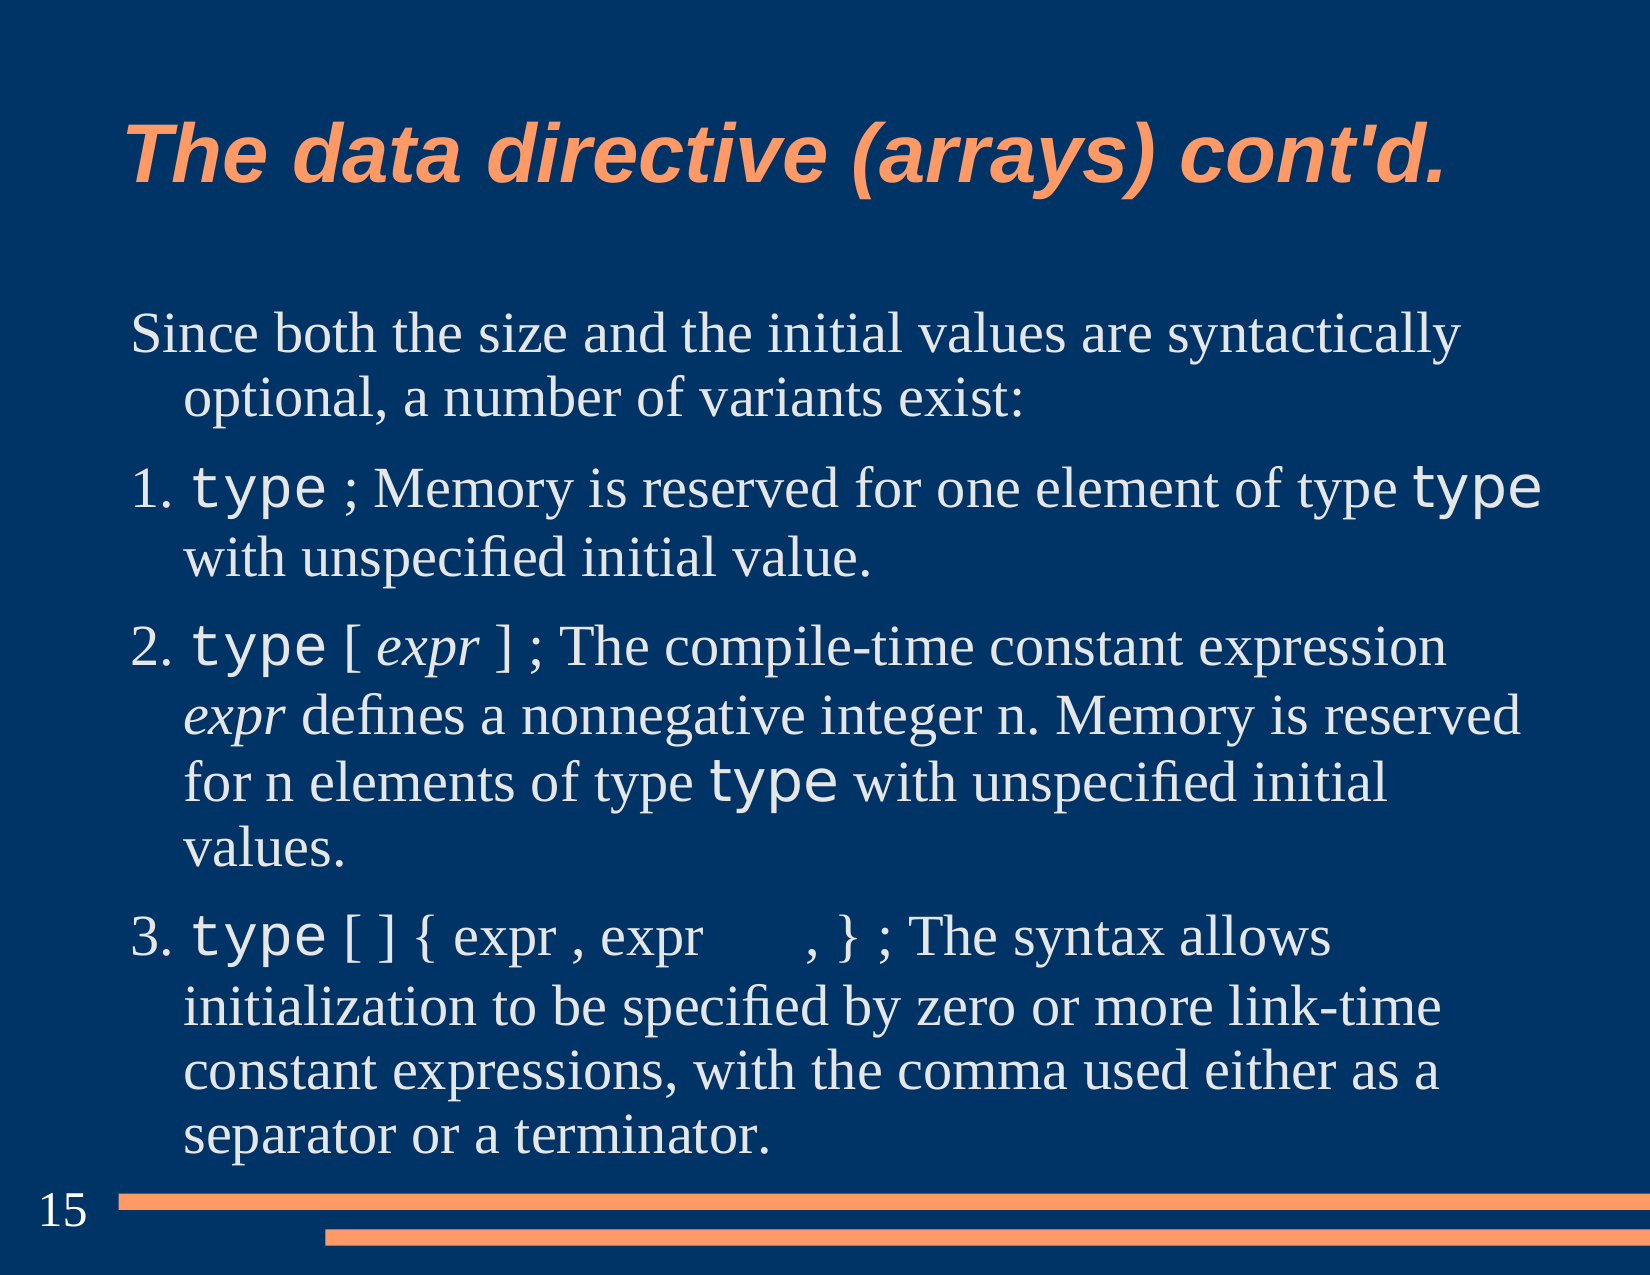

# The data directive (arrays) cont'd.
Since both the size and the initial values are syntactically optional, a number of variants exist:
1. type ; Memory is reserved for one element of type type with unspeciﬁed initial value.
2. type [ expr ] ; The compile-time constant expression expr deﬁnes a nonnegative integer n. Memory is reserved for n elements of type type with unspeciﬁed initial values.
3. type [ ] { expr , expr , } ; The syntax allows initialization to be speciﬁed by zero or more link-time constant expressions, with the comma used either as a separator or a terminator.
15